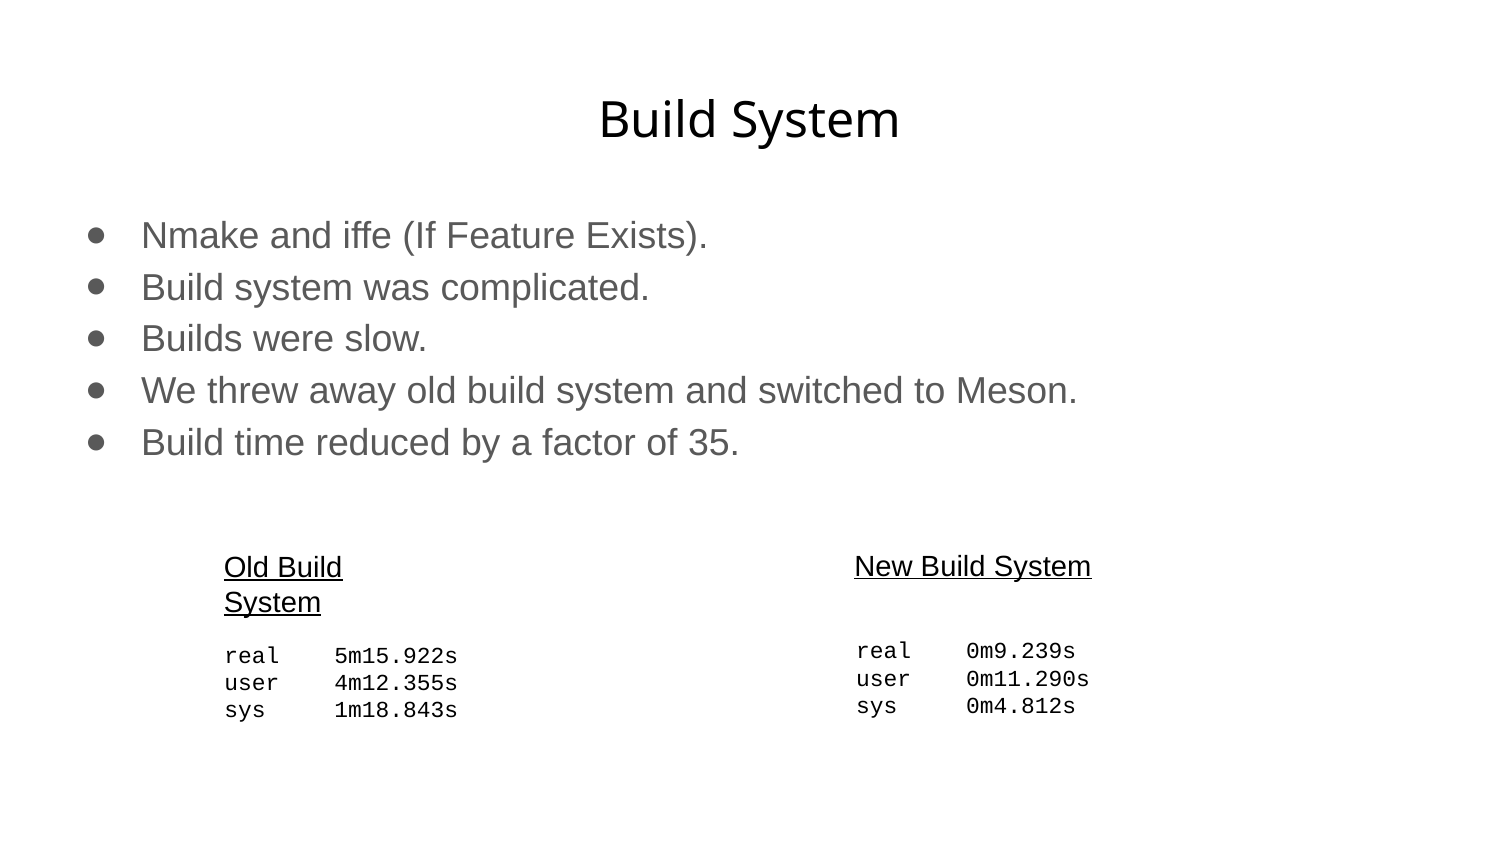

# Build System
Nmake and iffe (If Feature Exists).
Build system was complicated.
Builds were slow.
We threw away old build system and switched to Meson.
Build time reduced by a factor of 35.
New Build System
Old Build System
real 0m9.239s
user 0m11.290s
sys 0m4.812s
real 5m15.922s
user 4m12.355s
sys 1m18.843s